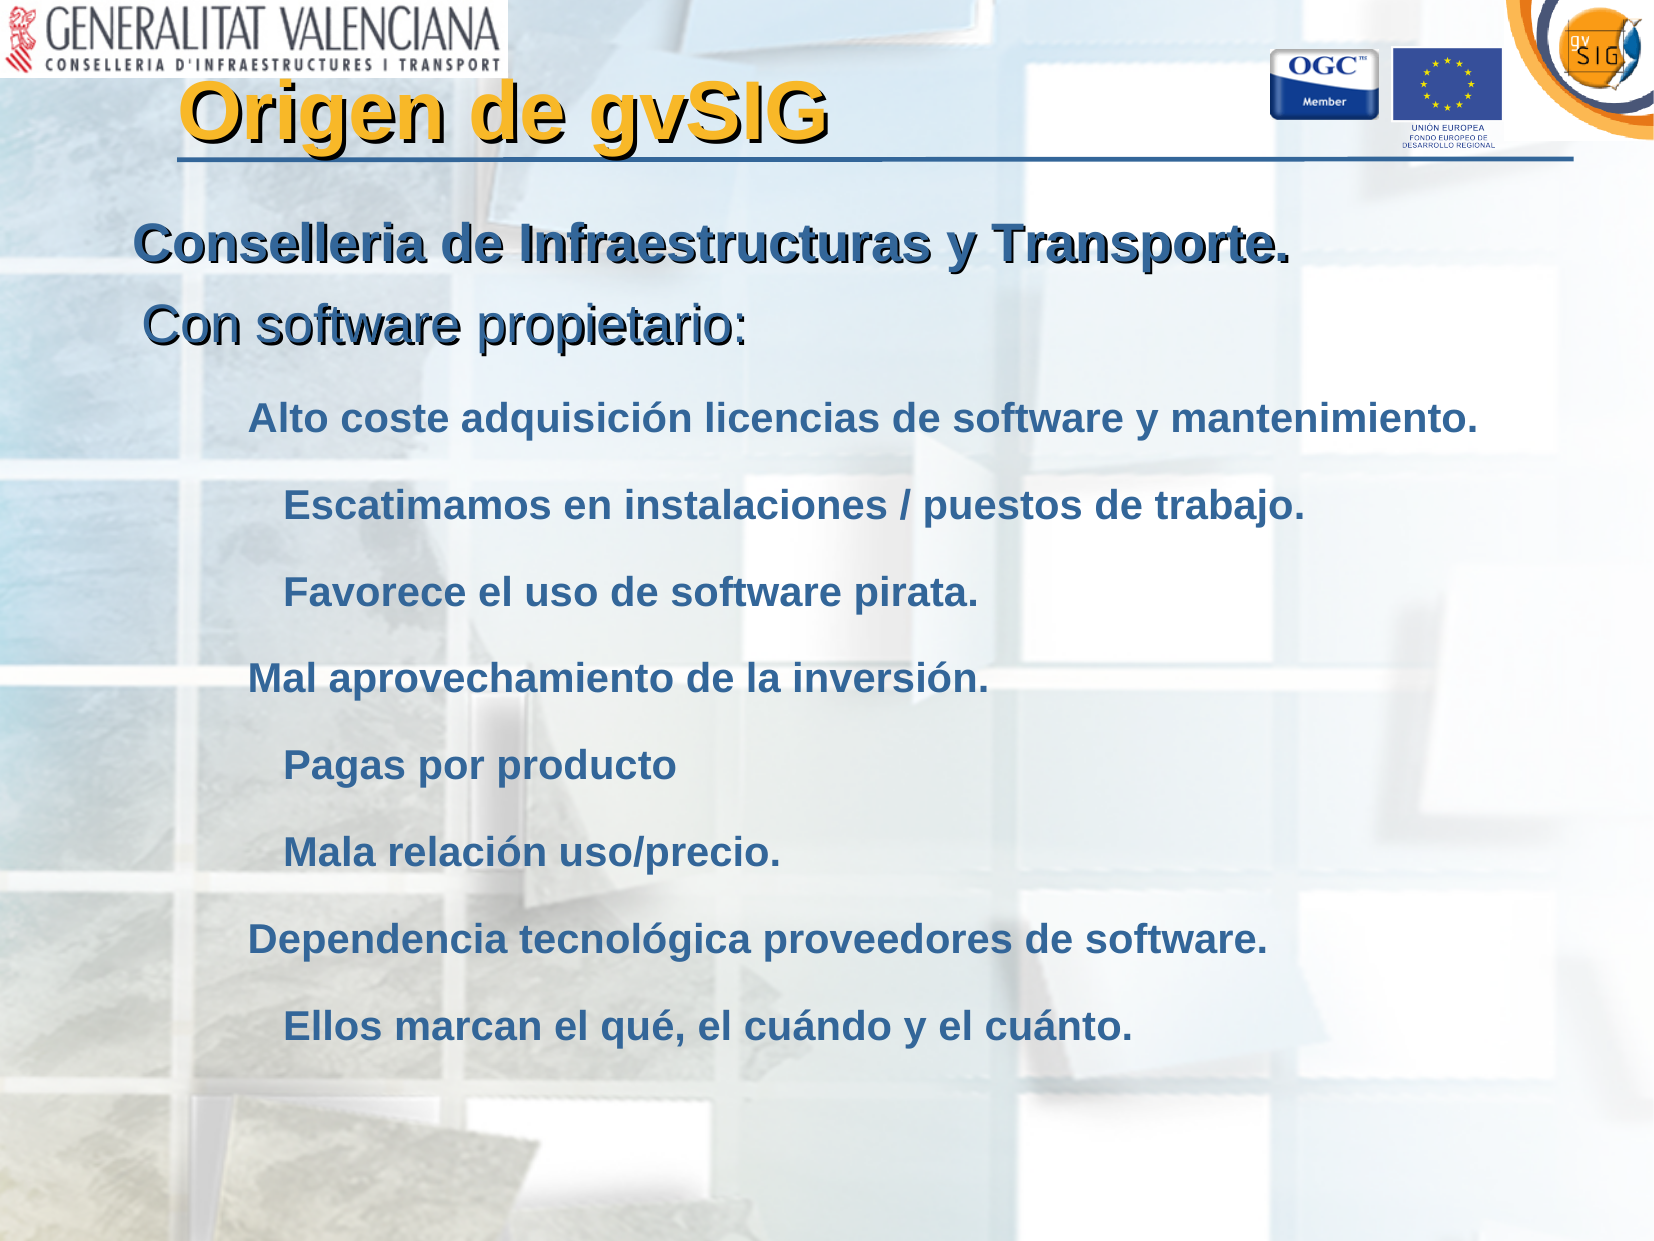

# Origen de gvSIG
Conselleria de Infraestructuras y Transporte.
Con software propietario:
Alto coste adquisición licencias de software y mantenimiento.
Escatimamos en instalaciones / puestos de trabajo.
Favorece el uso de software pirata.
Mal aprovechamiento de la inversión.
Pagas por producto
Mala relación uso/precio.
Dependencia tecnológica proveedores de software.
Ellos marcan el qué, el cuándo y el cuánto.